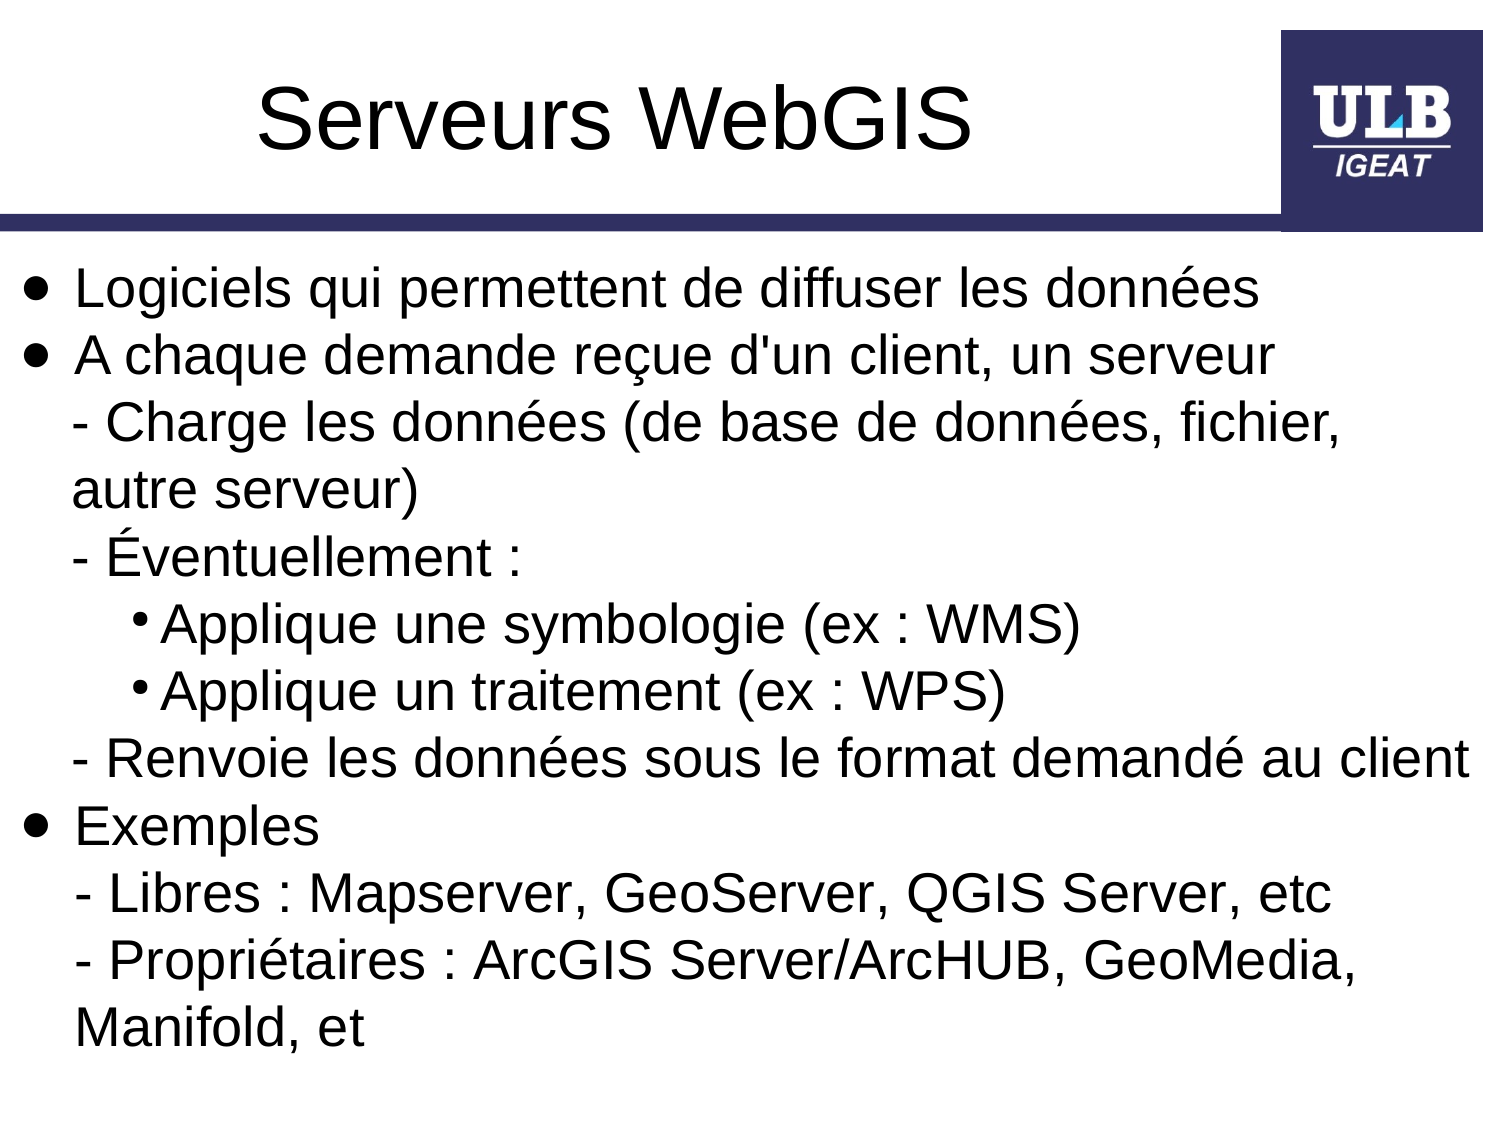

Serveurs WebGIS
Logiciels qui permettent de diffuser les données
A chaque demande reçue d'un client, un serveur
- Charge les données (de base de données, fichier, autre serveur)
- Éventuellement :
Applique une symbologie (ex : WMS)
Applique un traitement (ex : WPS)
- Renvoie les données sous le format demandé au client
Exemples
- Libres : Mapserver, GeoServer, QGIS Server, etc
- Propriétaires : ArcGIS Server/ArcHUB, GeoMedia, Manifold, et